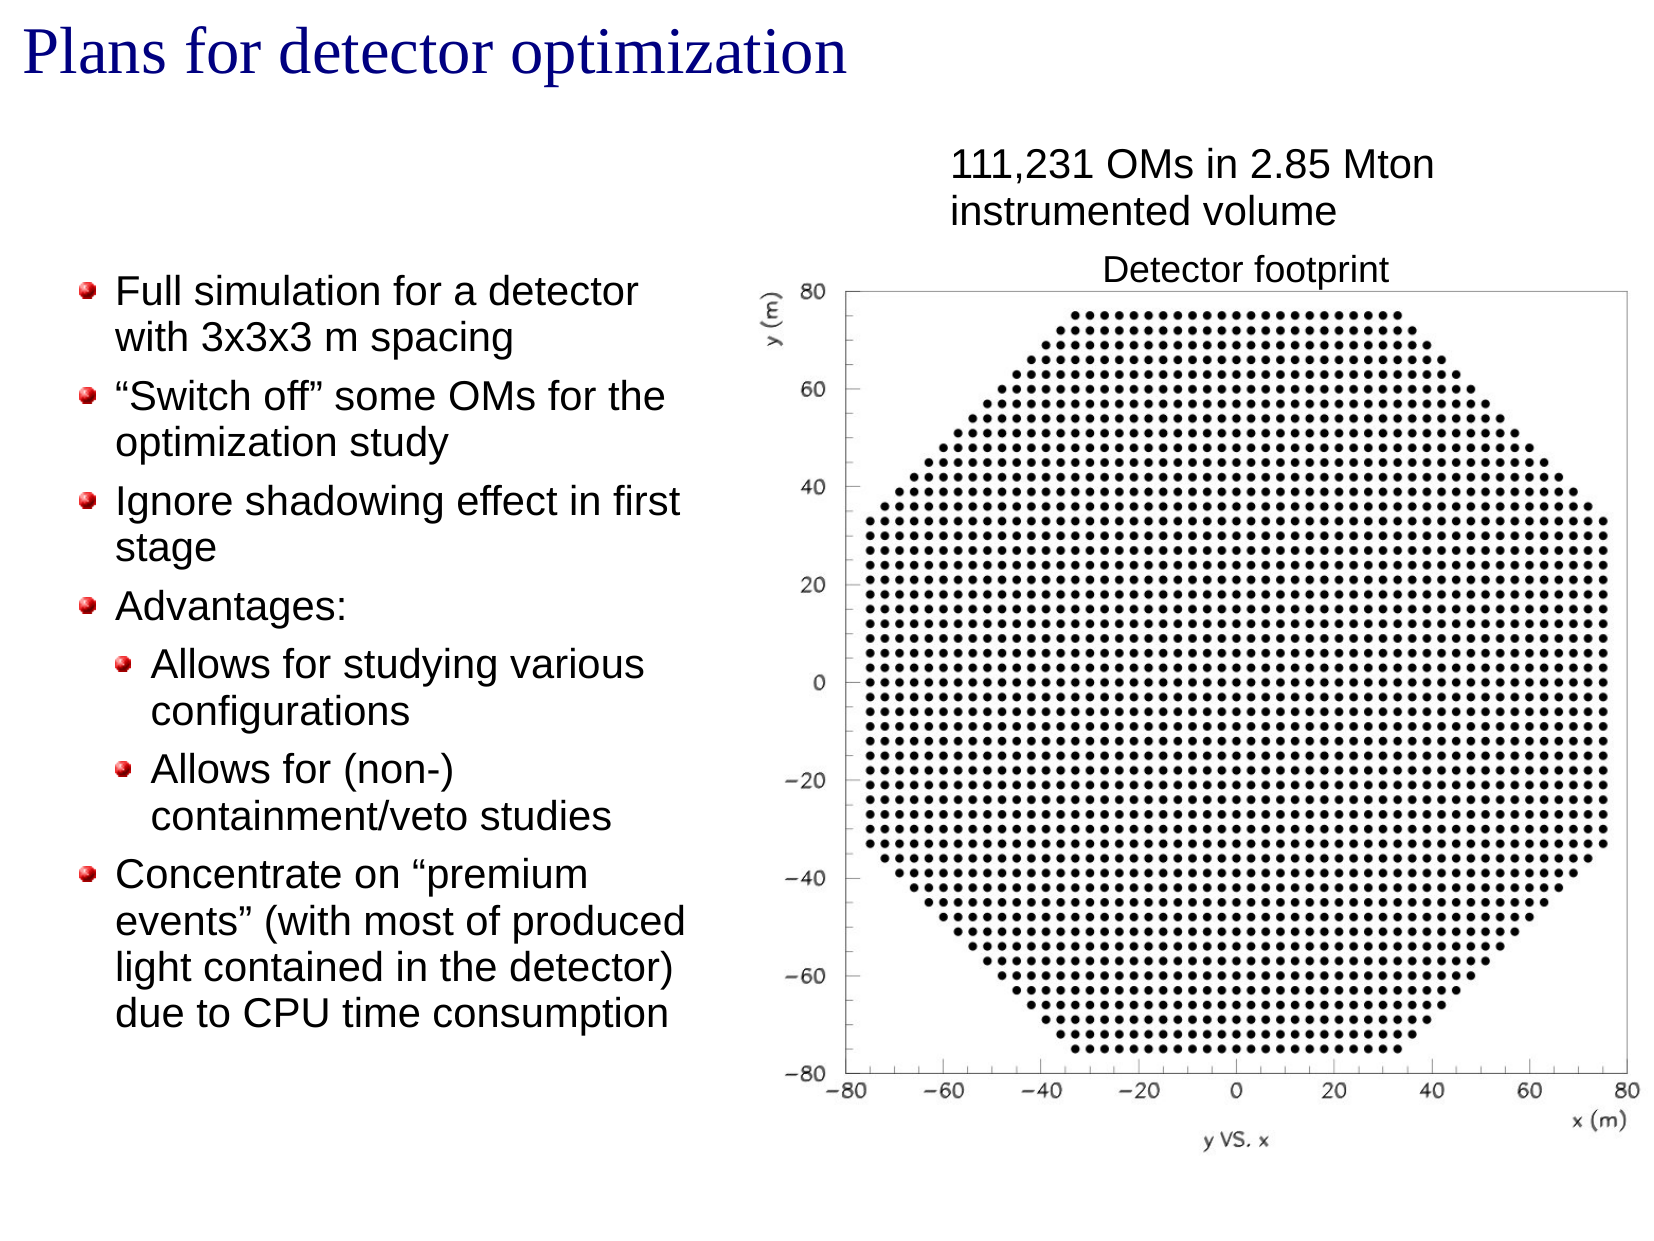

Plans for detector optimization
111,231 OMs in 2.85 Mton
instrumented volume
Detector footprint
Full simulation for a detector with 3x3x3 m spacing
“Switch off” some OMs for the optimization study
Ignore shadowing effect in first stage
Advantages:
Allows for studying various configurations
Allows for (non-) containment/veto studies
Concentrate on “premium events” (with most of produced light contained in the detector) due to CPU time consumption